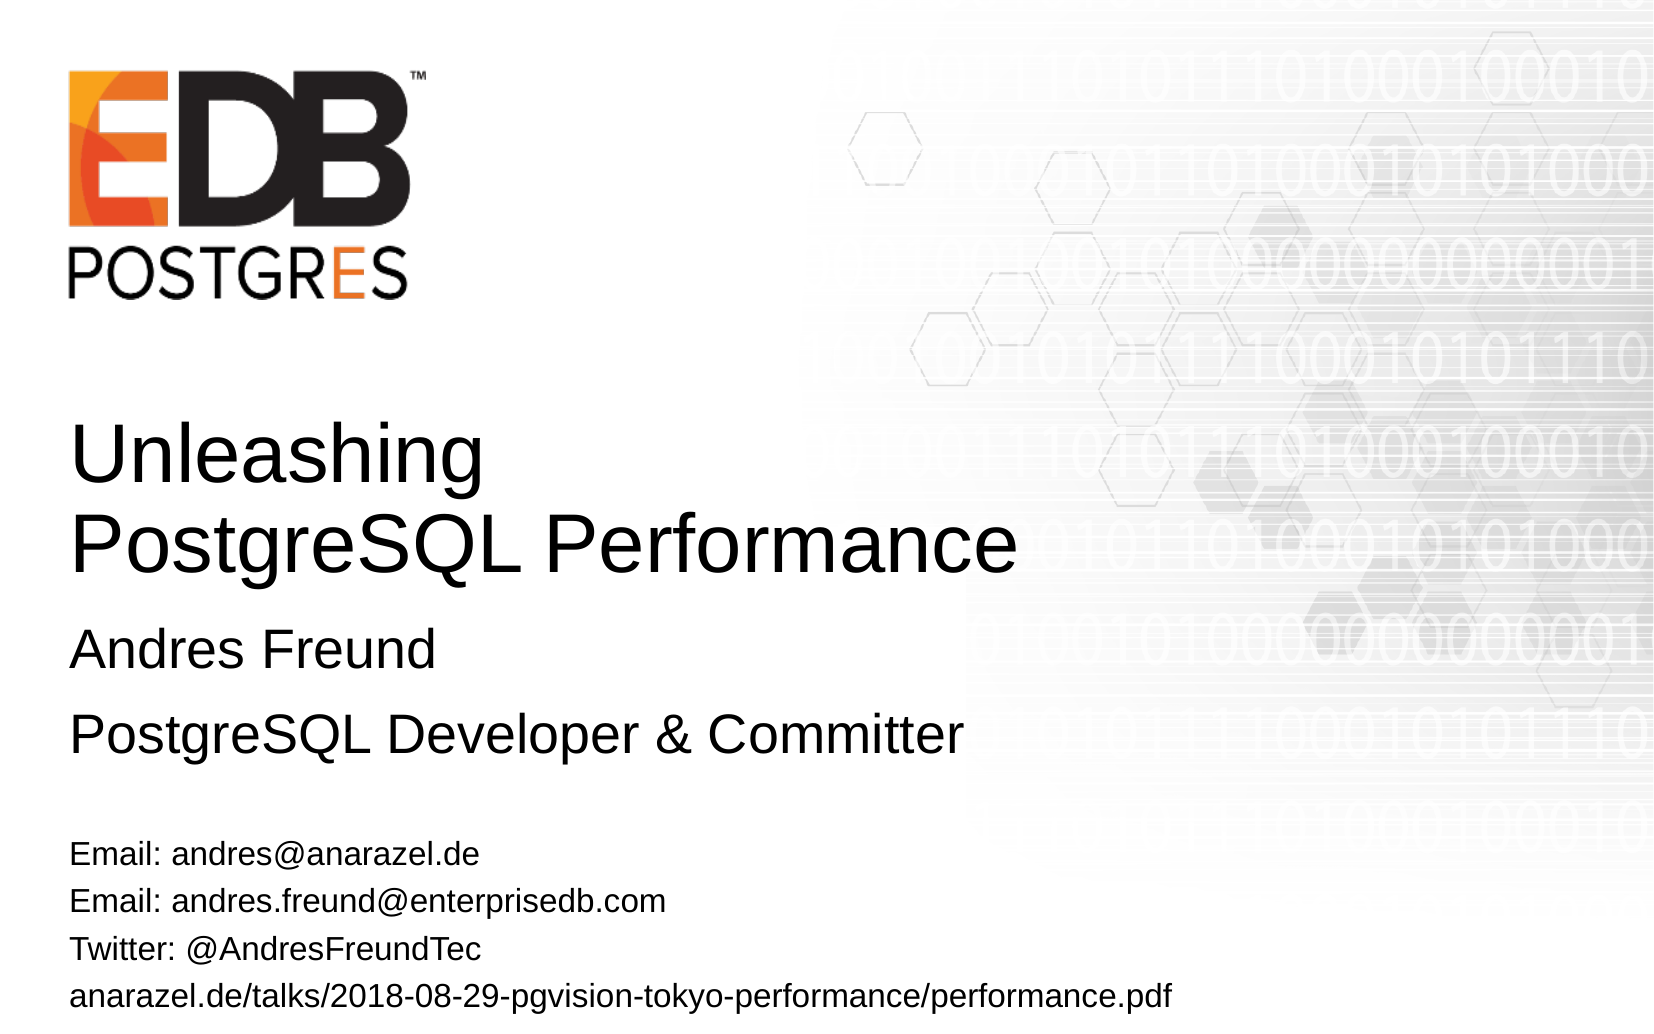

# Unleashing PostgreSQL Performance
Andres Freund
PostgreSQL Developer & Committer
Email: andres@anarazel.de
Email: andres.freund@enterprisedb.com
Twitter: @AndresFreundTec
anarazel.de/talks/2018-08-29-pgvision-tokyo-performance/performance.pdf